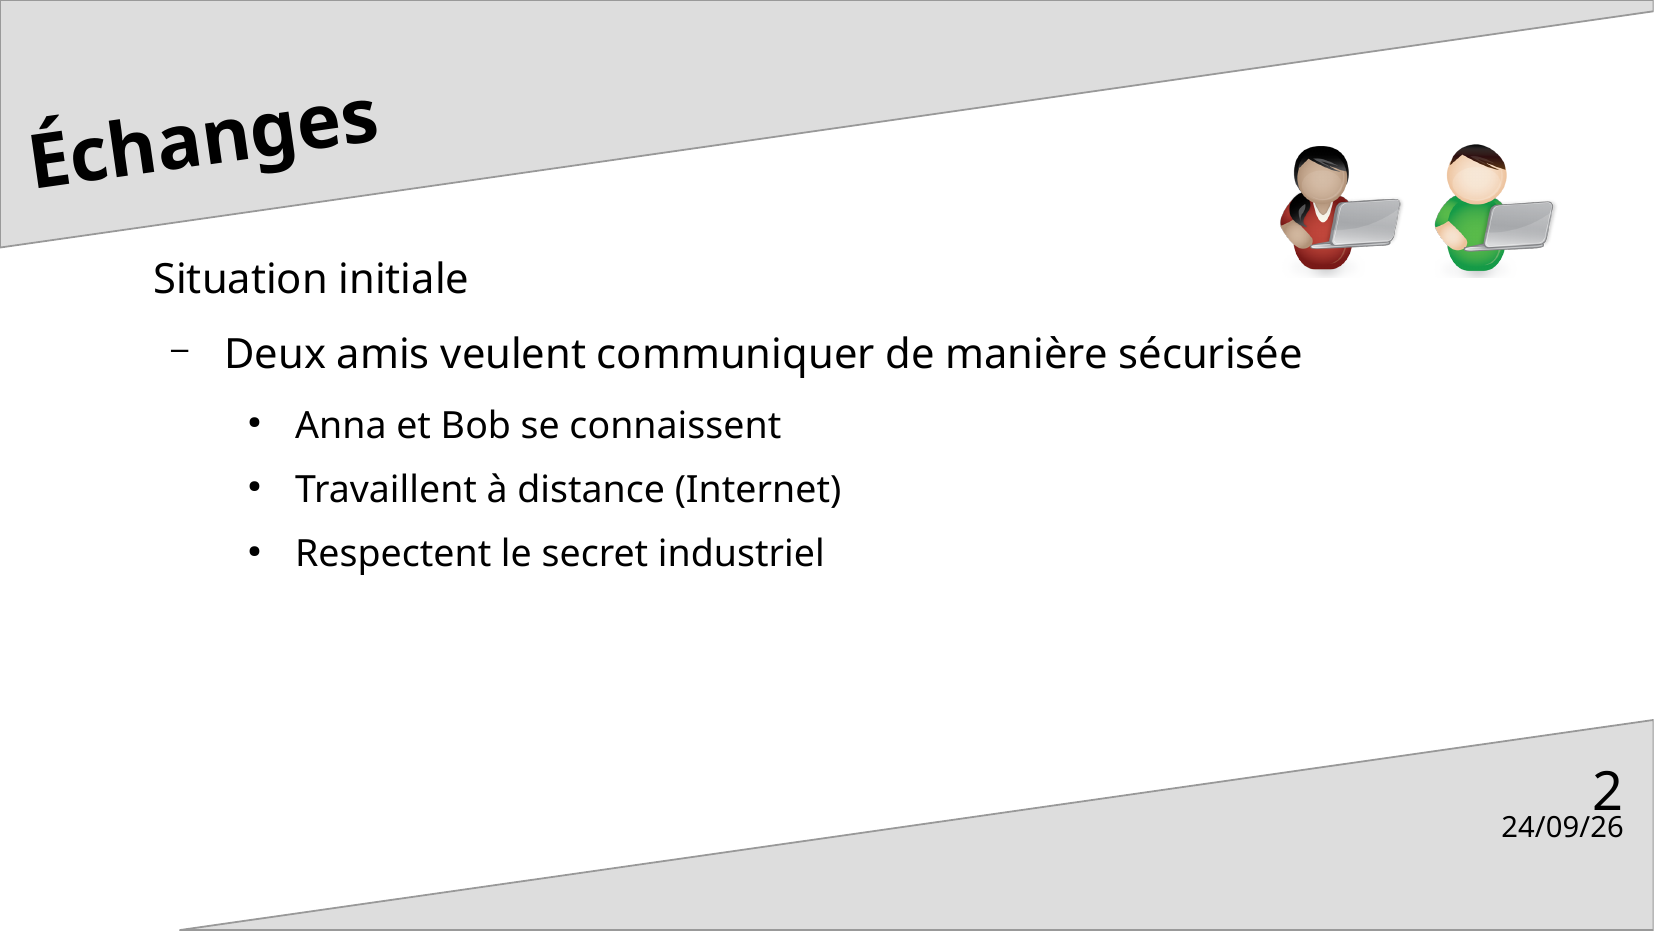

# Échanges
Situation initiale
Deux amis veulent communiquer de manière sécurisée
Anna et Bob se connaissent
Travaillent à distance (Internet)
Respectent le secret industriel
2